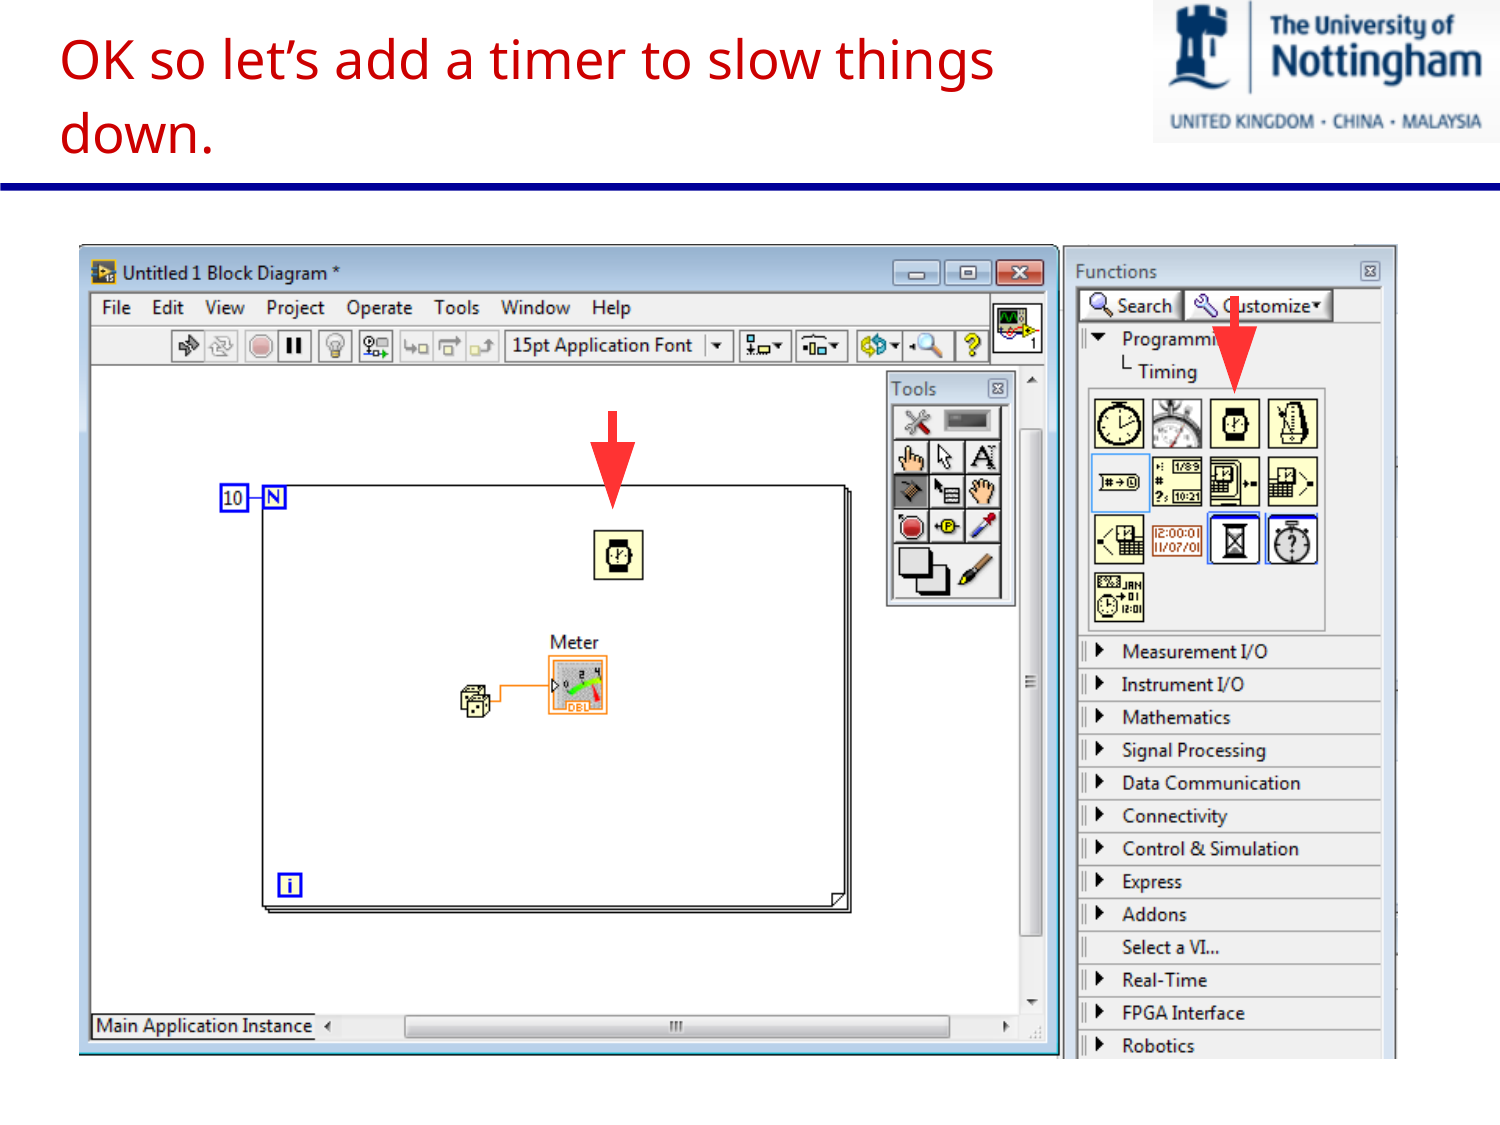

# OK so let’s add a timer to slow things down.